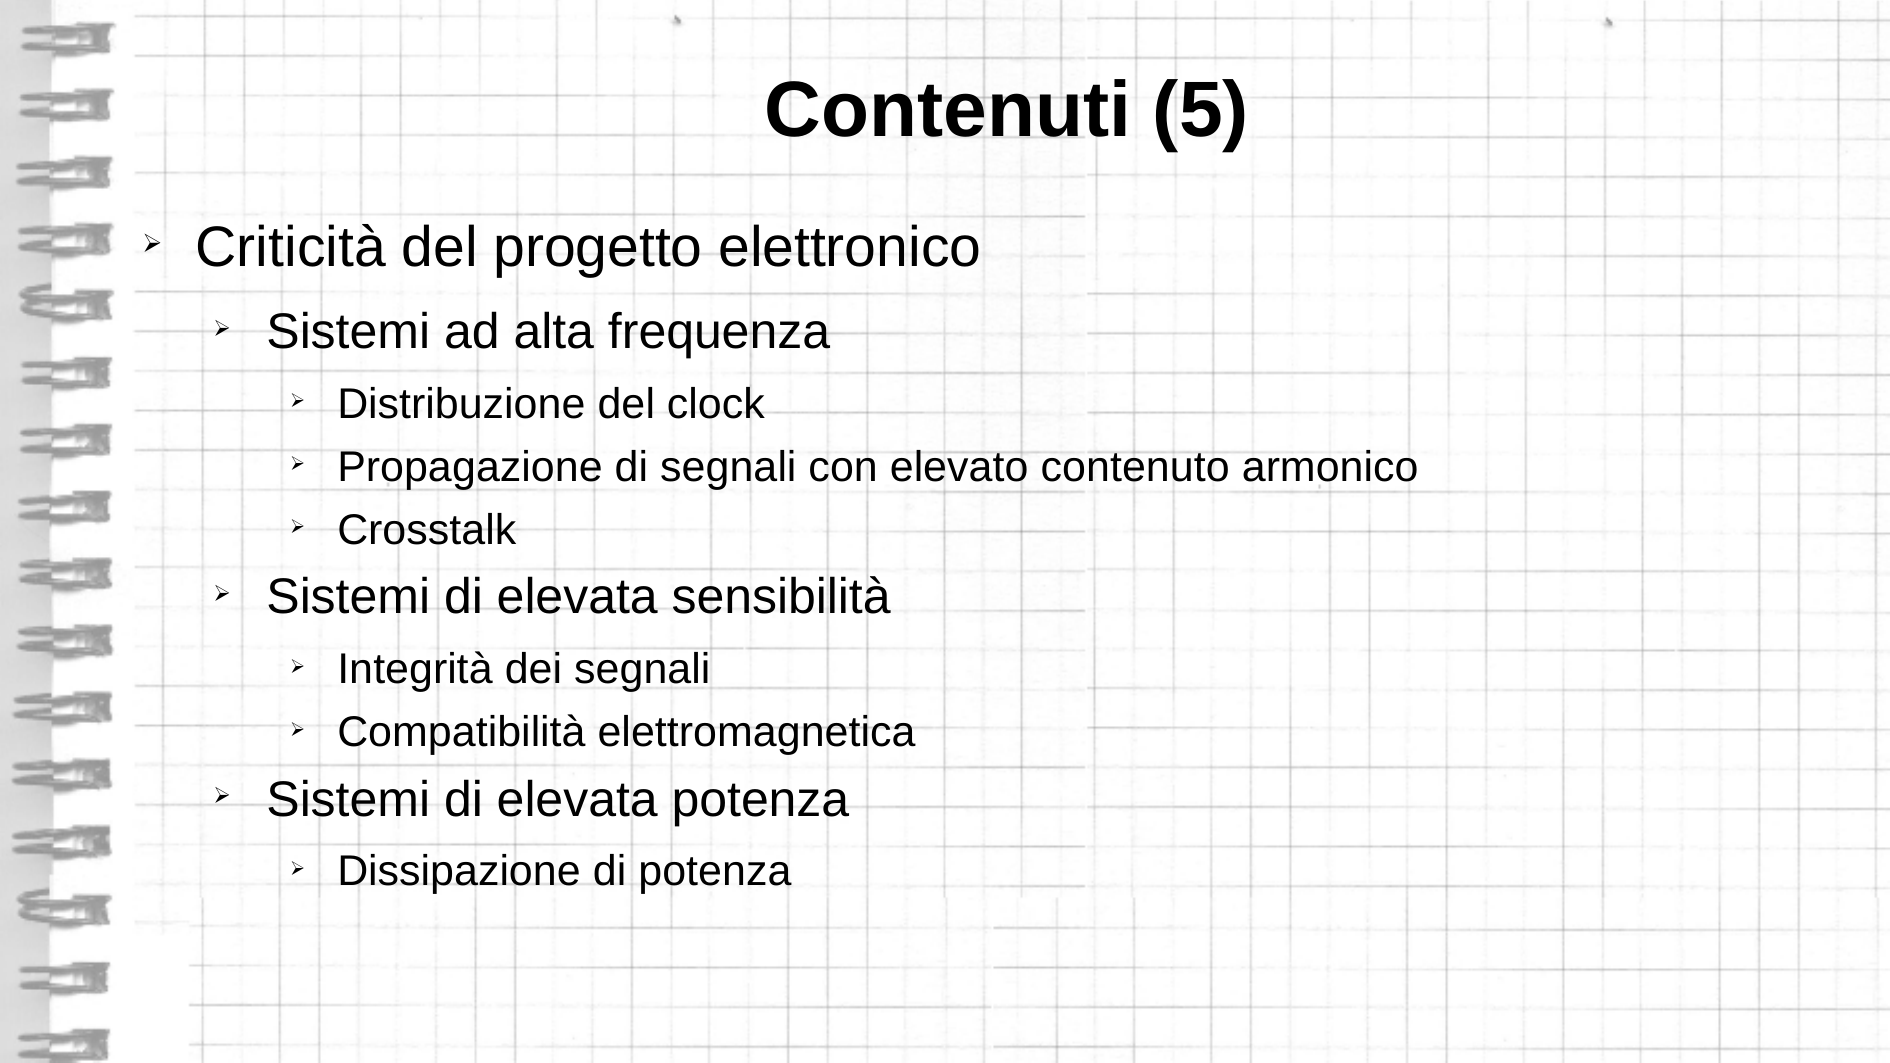

# Contenuti (5)
Criticità del progetto elettronico
Sistemi ad alta frequenza
Distribuzione del clock
Propagazione di segnali con elevato contenuto armonico
Crosstalk
Sistemi di elevata sensibilità
Integrità dei segnali
Compatibilità elettromagnetica
Sistemi di elevata potenza
Dissipazione di potenza